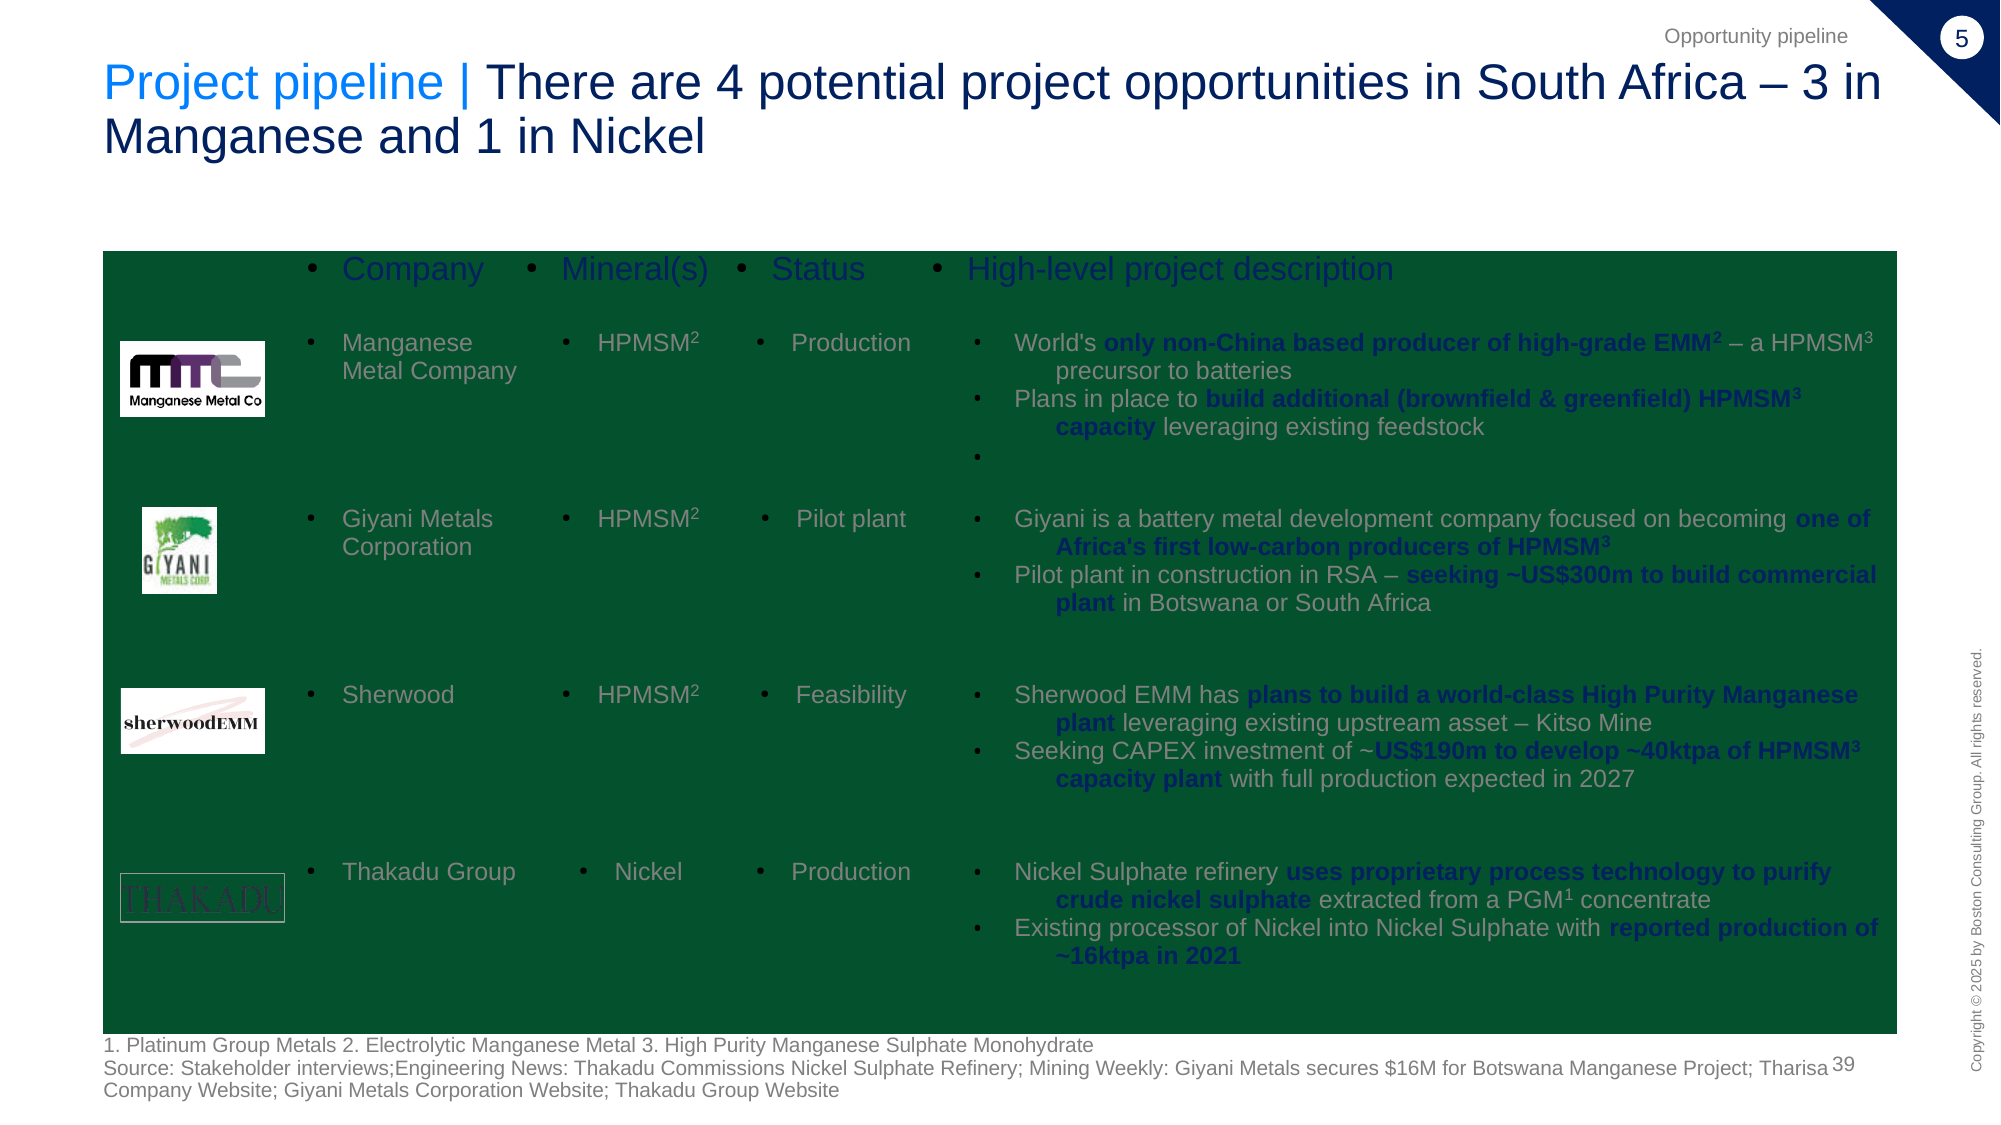

Opportunity pipeline
5
# Project pipeline | There are 4 potential project opportunities in South Africa – 3 in Manganese and 1 in Nickel
| | Company | Mineral(s) | Status | High-level project description |
| --- | --- | --- | --- | --- |
| | Manganese Metal Company | HPMSM2 | Production | World's only non-China based producer of high-grade EMM2 – a HPMSM3 precursor to batteries Plans in place to build additional (brownfield & greenfield) HPMSM3 capacity leveraging existing feedstock |
| | Giyani Metals Corporation | HPMSM2 | Pilot plant | Giyani is a battery metal development company focused on becoming one of Africa's first low-carbon producers of HPMSM3 Pilot plant in construction in RSA – seeking ~US$300m to build commercial plant in Botswana or South Africa |
| | Sherwood | HPMSM2 | Feasibility | Sherwood EMM has plans to build a world-class High Purity Manganese plant leveraging existing upstream asset – Kitso Mine Seeking CAPEX investment of ~US$190m to develop ~40ktpa of HPMSM3 capacity plant with full production expected in 2027 |
| | Thakadu Group | Nickel | Production | Nickel Sulphate refinery uses proprietary process technology to purify crude nickel sulphate extracted from a PGM1 concentrate Existing processor of Nickel into Nickel Sulphate with reported production of ~16ktpa in 2021 |
1. Platinum Group Metals 2. Electrolytic Manganese Metal 3. High Purity Manganese Sulphate Monohydrate
Source: Stakeholder interviews;Engineering News: Thakadu Commissions Nickel Sulphate Refinery; Mining Weekly: Giyani Metals secures $16M for Botswana Manganese Project; TharisaCompany Website; Giyani Metals Corporation Website; Thakadu Group Website